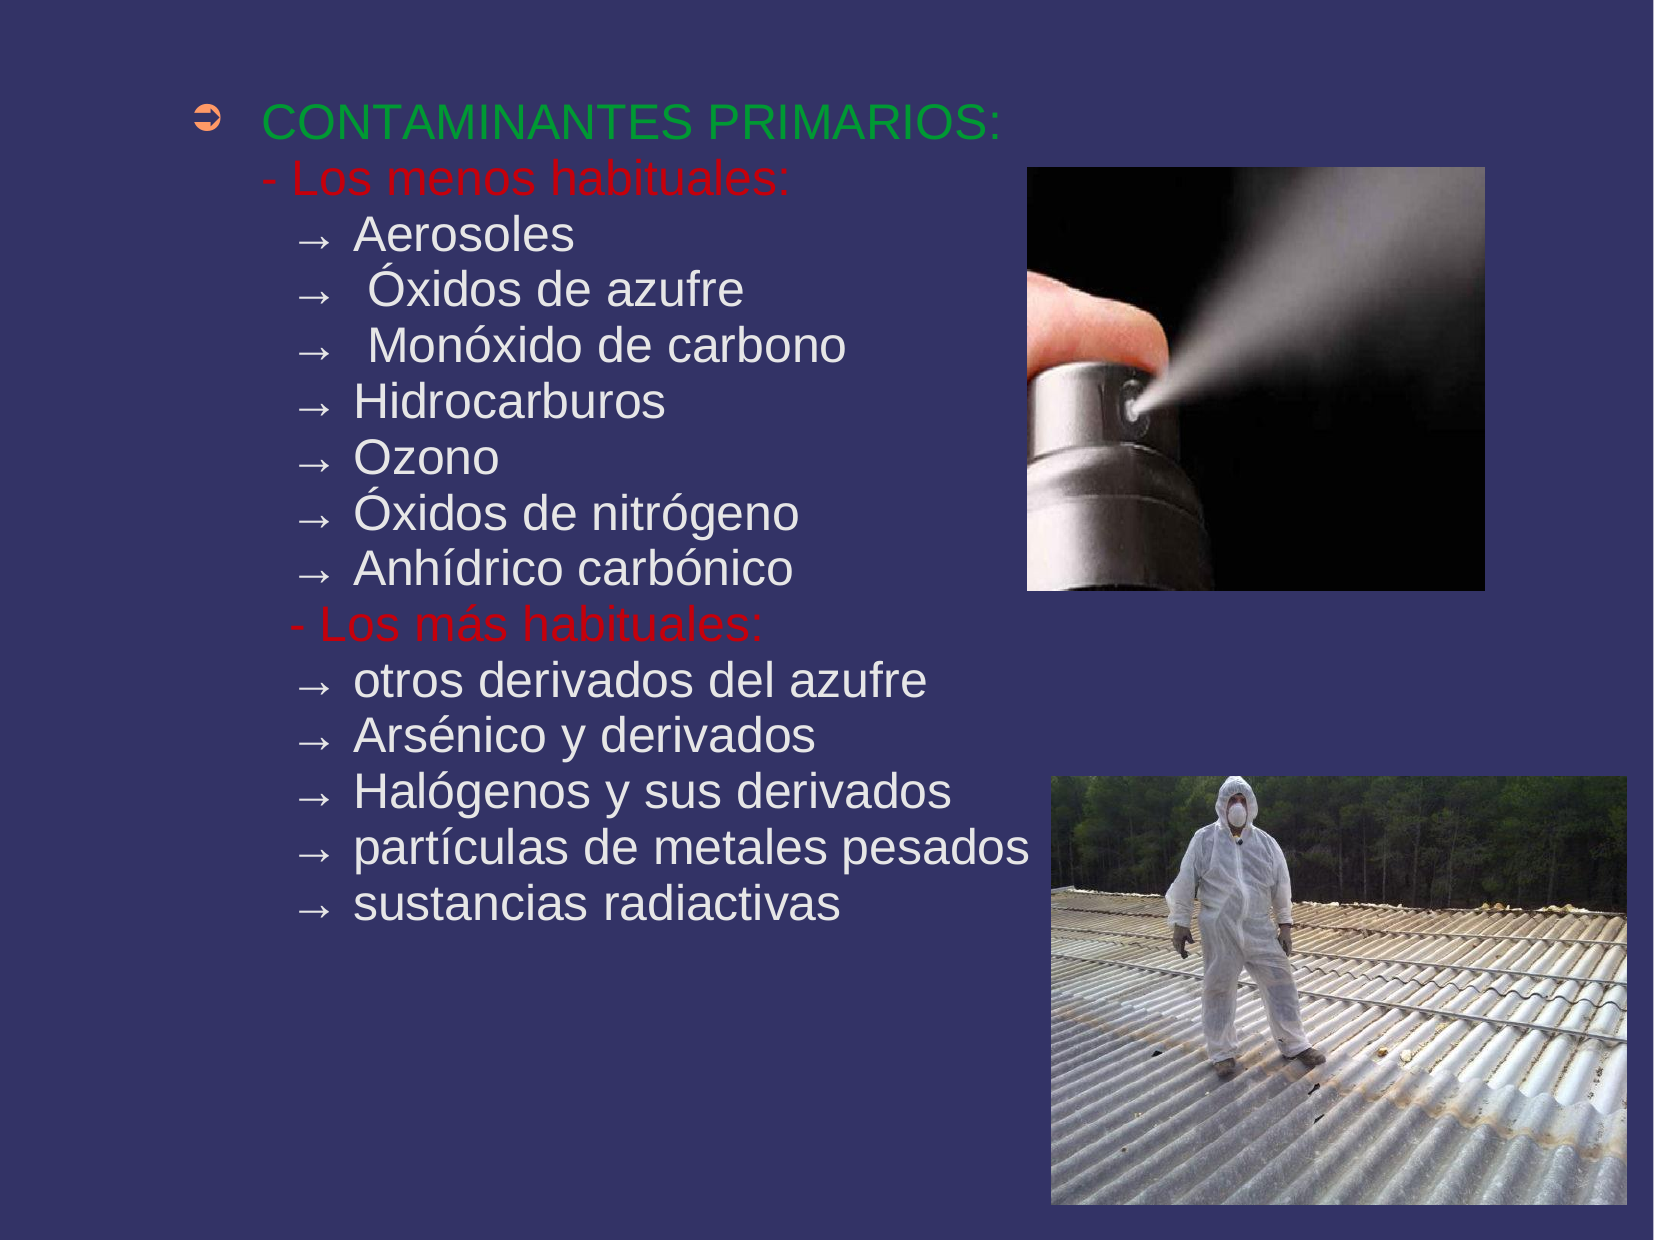

# CONTAMINANTES PRIMARIOS:
- Los menos habituales:
 → Aerosoles
 → Óxidos de azufre
 → Monóxido de carbono
 → Hidrocarburos
 → Ozono
 → Óxidos de nitrógeno
 → Anhídrico carbónico
 - Los más habituales:
 → otros derivados del azufre
 → Arsénico y derivados
 → Halógenos y sus derivados
 → partículas de metales pesados
 → sustancias radiactivas